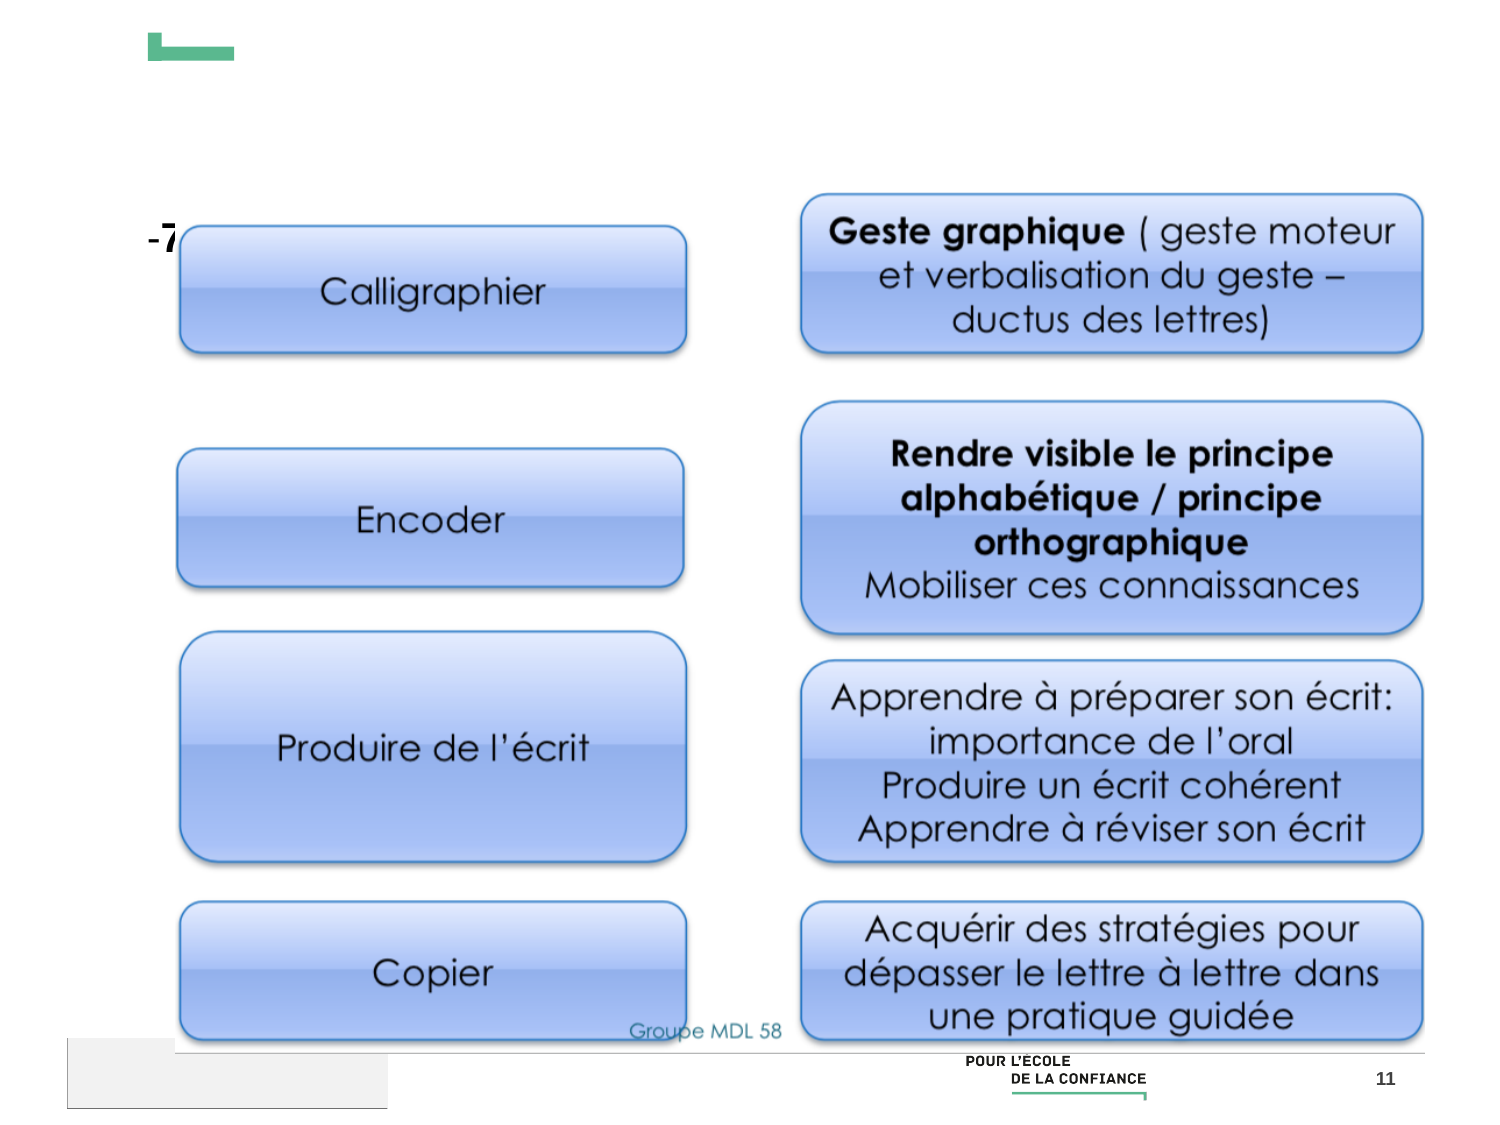

#
7. Associer régulièrement la lecture et l’écriture.